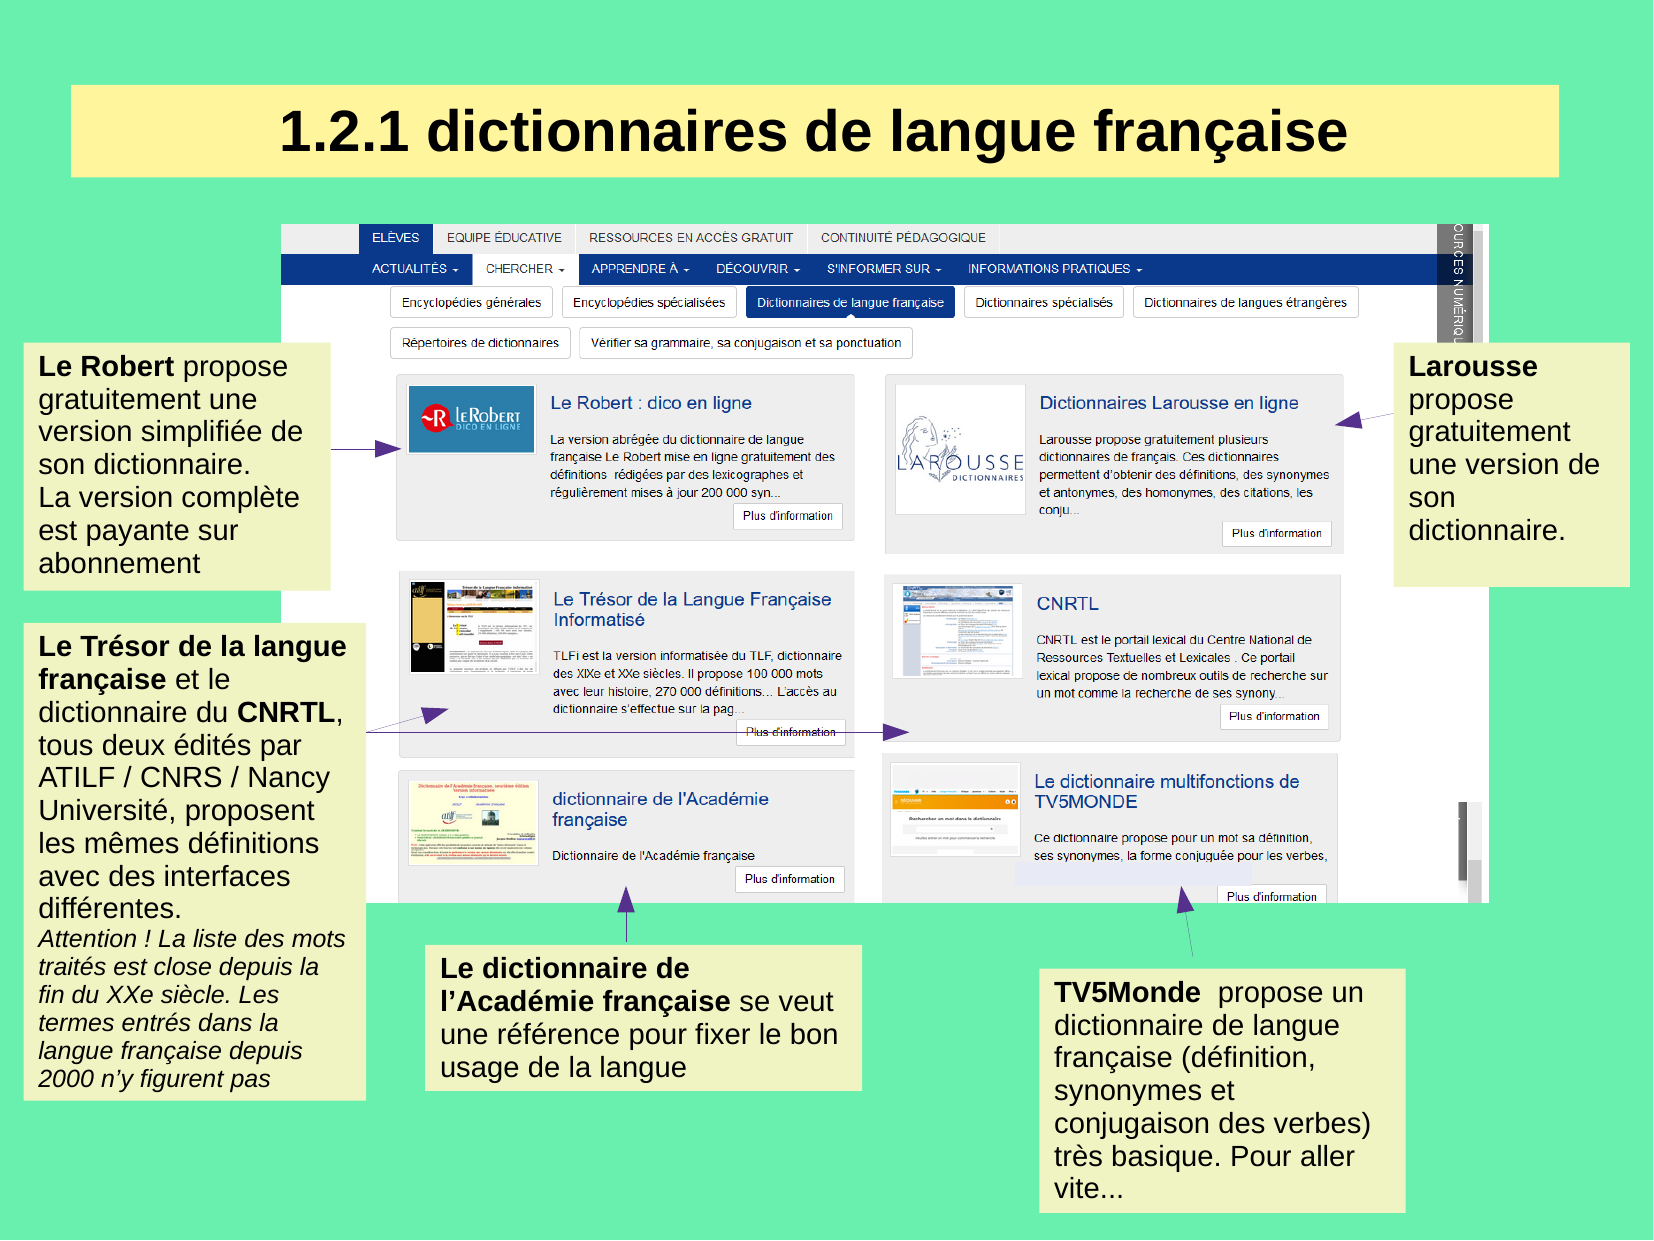

# 1.2.1 dictionnaires de langue française
Le Robert propose gratuitement une version simplifiée de son dictionnaire.
La version complète est payante sur abonnement
Larousse propose gratuitement une version de son dictionnaire.
Le Trésor de la langue française et le dictionnaire du CNRTL, tous deux édités par ATILF / CNRS / Nancy Université, proposent les mêmes définitions avec des interfaces différentes.
Attention ! La liste des mots traités est close depuis la fin du XXe siècle. Les termes entrés dans la langue française depuis 2000 n’y figurent pas
Le dictionnaire de l’Académie française se veut une référence pour fixer le bon usage de la langue
TV5Monde propose un dictionnaire de langue française (définition, synonymes et conjugaison des verbes) très basique. Pour aller vite...